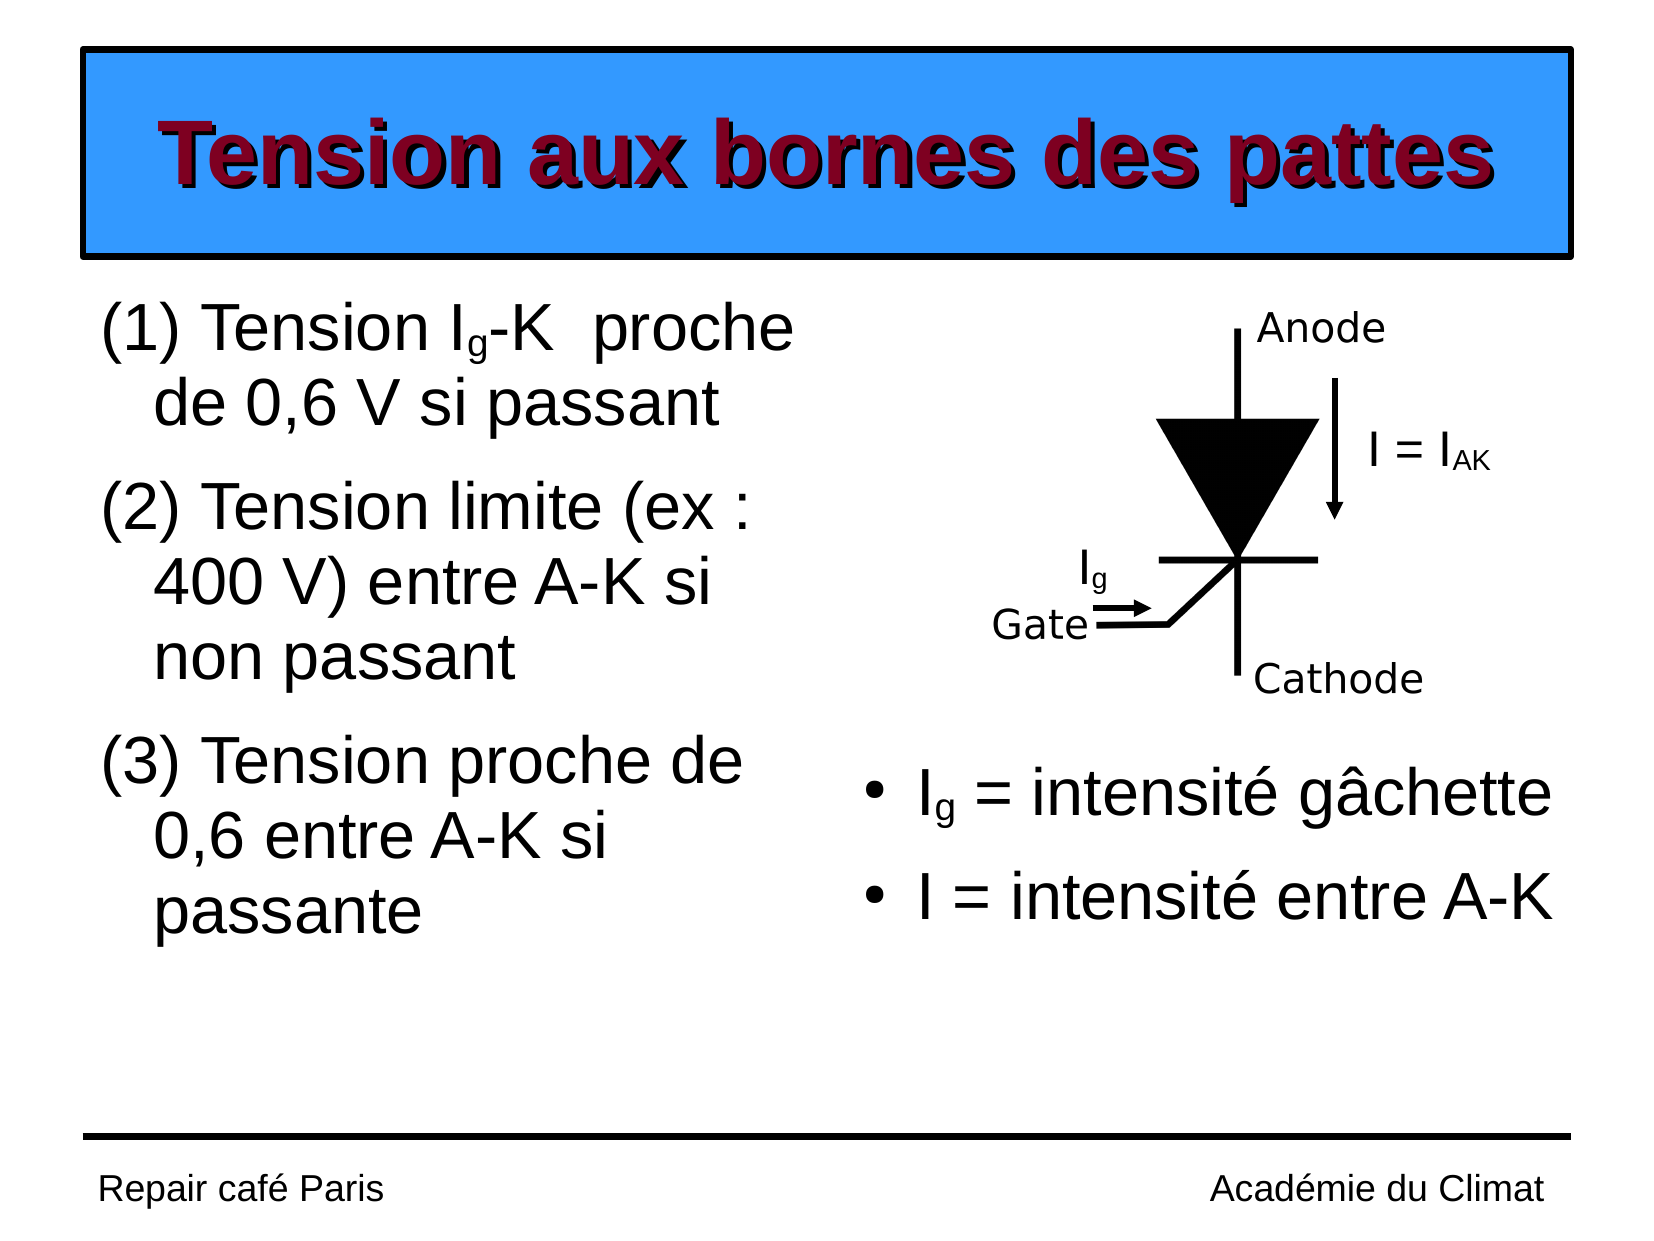

# Tension aux bornes des pattes
 Tension Ig-K proche de 0,6 V si passant
 Tension limite (ex : 400 V) entre A-K si non passant
 Tension proche de 0,6 entre A-K si passante
I = IAK
Ig
Ig = intensité gâchette
I = intensité entre A-K
Repair café Paris	Académie du Climat